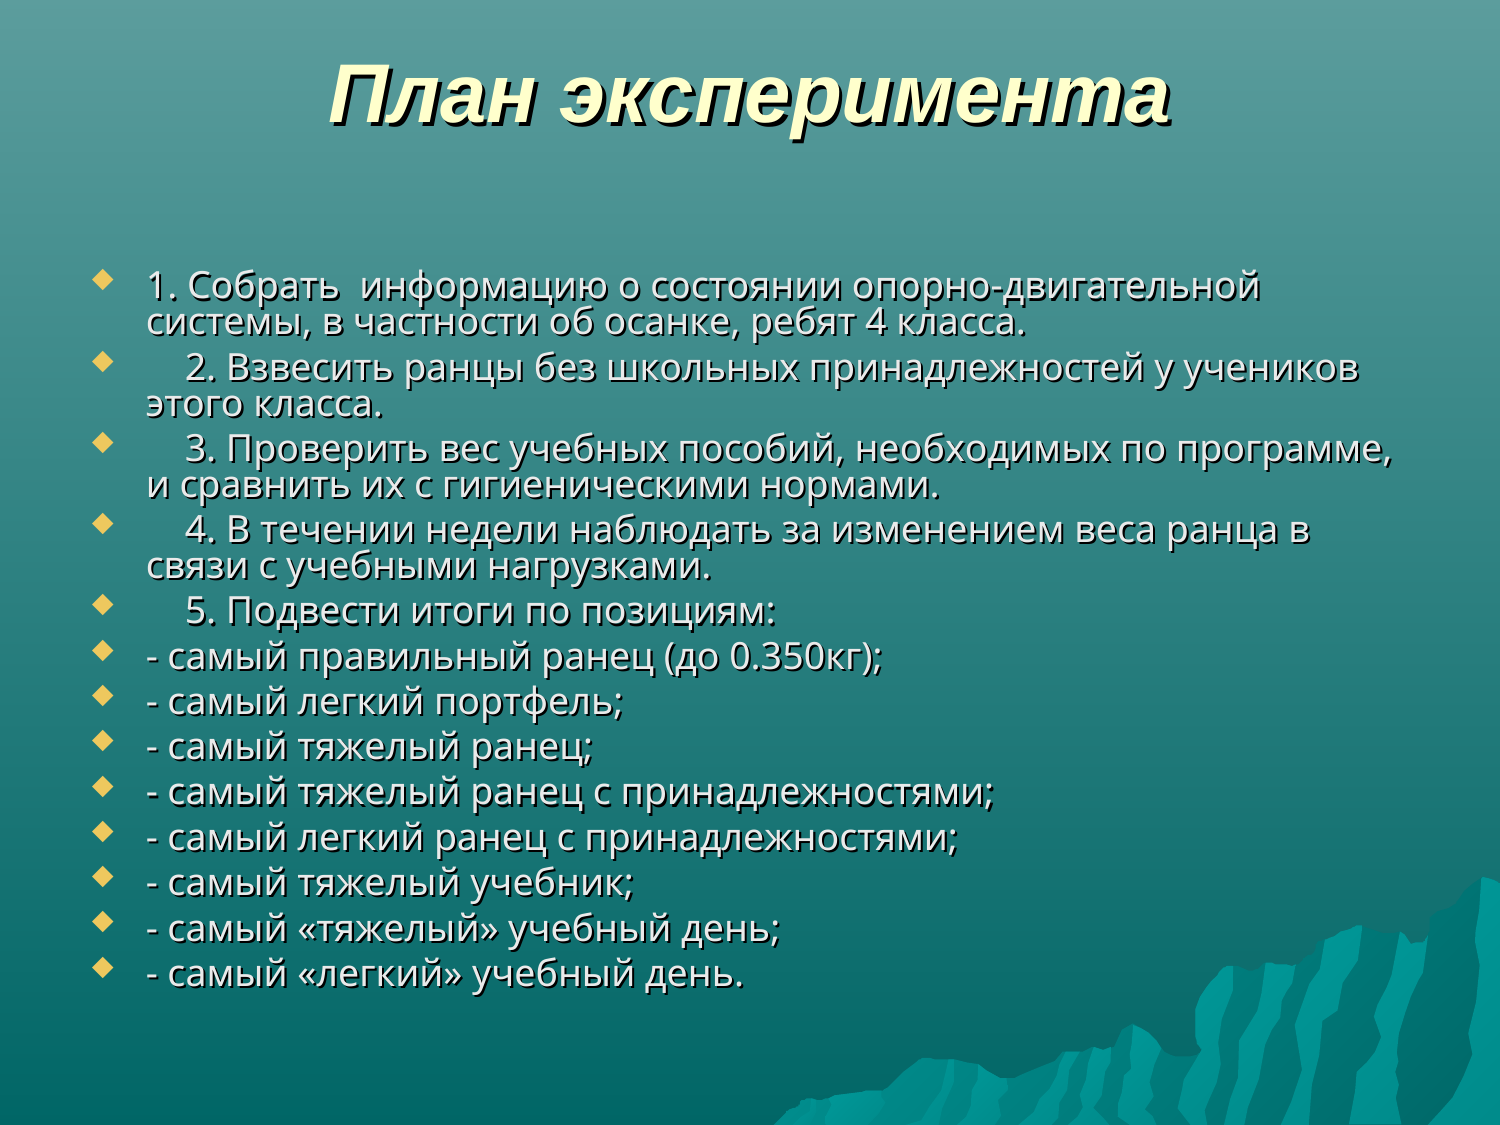

# План эксперимента
1. Собрать информацию о состоянии опорно-двигательной системы, в частности об осанке, ребят 4 класса.
 2. Взвесить ранцы без школьных принадлежностей у учеников этого класса.
 3. Проверить вес учебных пособий, необходимых по программе, и сравнить их с гигиеническими нормами.
 4. В течении недели наблюдать за изменением веса ранца в связи с учебными нагрузками.
 5. Подвести итоги по позициям:
- самый правильный ранец (до 0.350кг);
- самый легкий портфель;
- самый тяжелый ранец;
- самый тяжелый ранец с принадлежностями;
- самый легкий ранец с принадлежностями;
- самый тяжелый учебник;
- самый «тяжелый» учебный день;
- самый «легкий» учебный день.